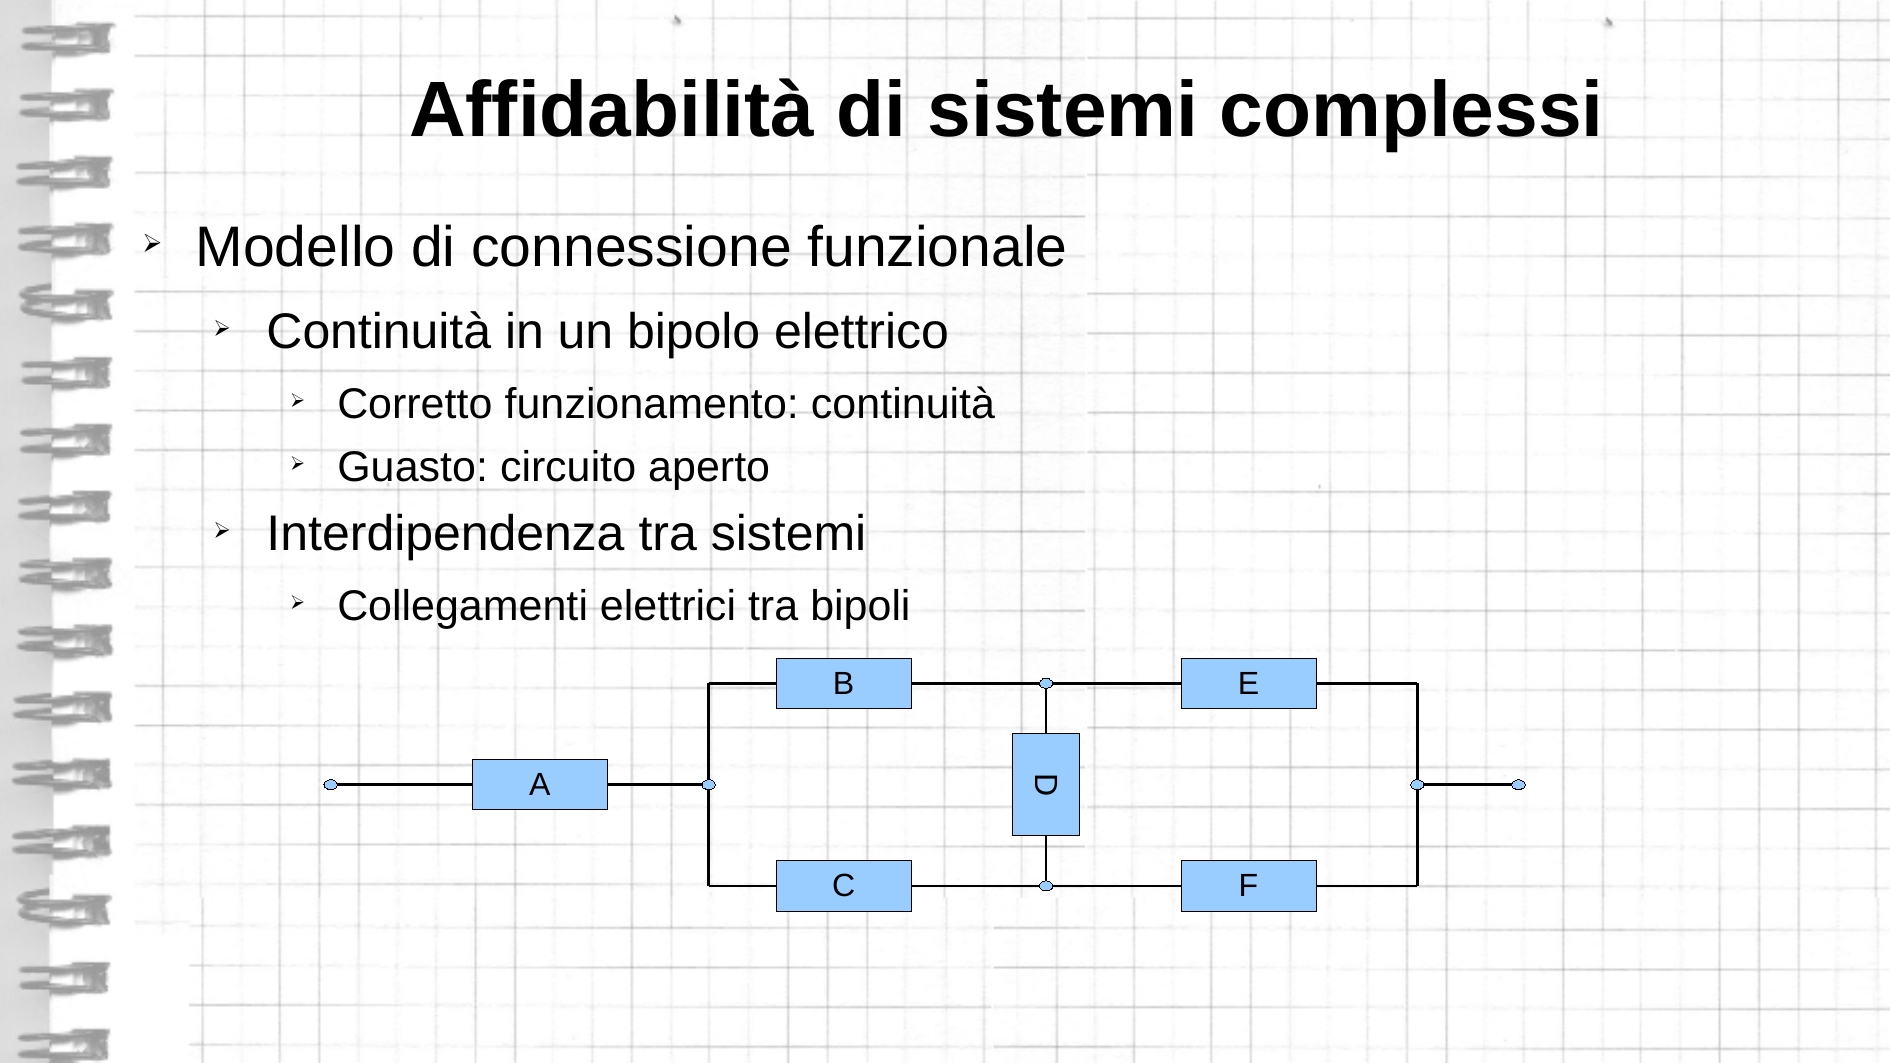

# Affidabilità di sistemi complessi
Modello di connessione funzionale
Continuità in un bipolo elettrico
Corretto funzionamento: continuità
Guasto: circuito aperto
Interdipendenza tra sistemi
Collegamenti elettrici tra bipoli
B
E
D
A
C
F